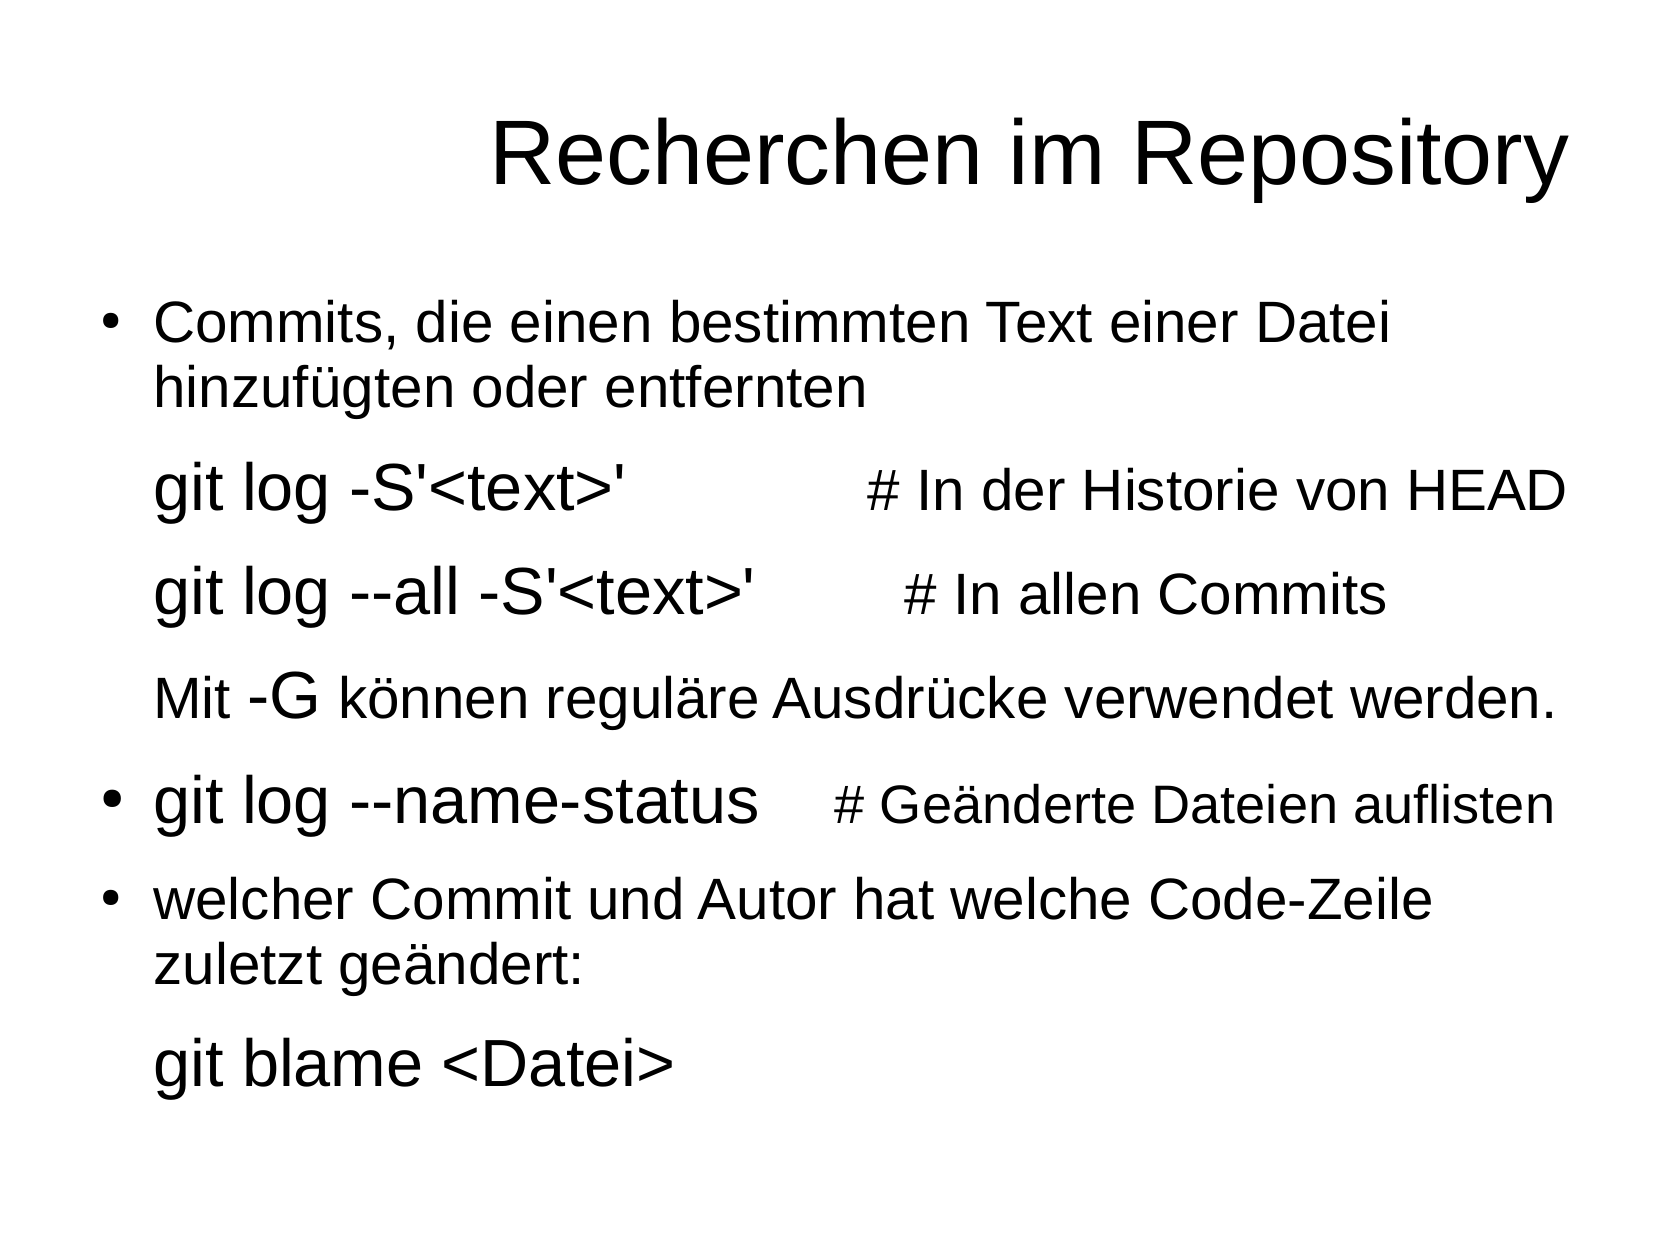

# Recherchen im Repository
Commits, die einen bestimmten Text einer Datei hinzufügten oder entfernten
git log -S'<text>' # In der Historie von HEAD
git log --all -S'<text>' # In allen Commits
Mit -G können reguläre Ausdrücke verwendet werden.
git log --name-status # Geänderte Dateien auflisten
welcher Commit und Autor hat welche Code-Zeile zuletzt geändert:
git blame <Datei>